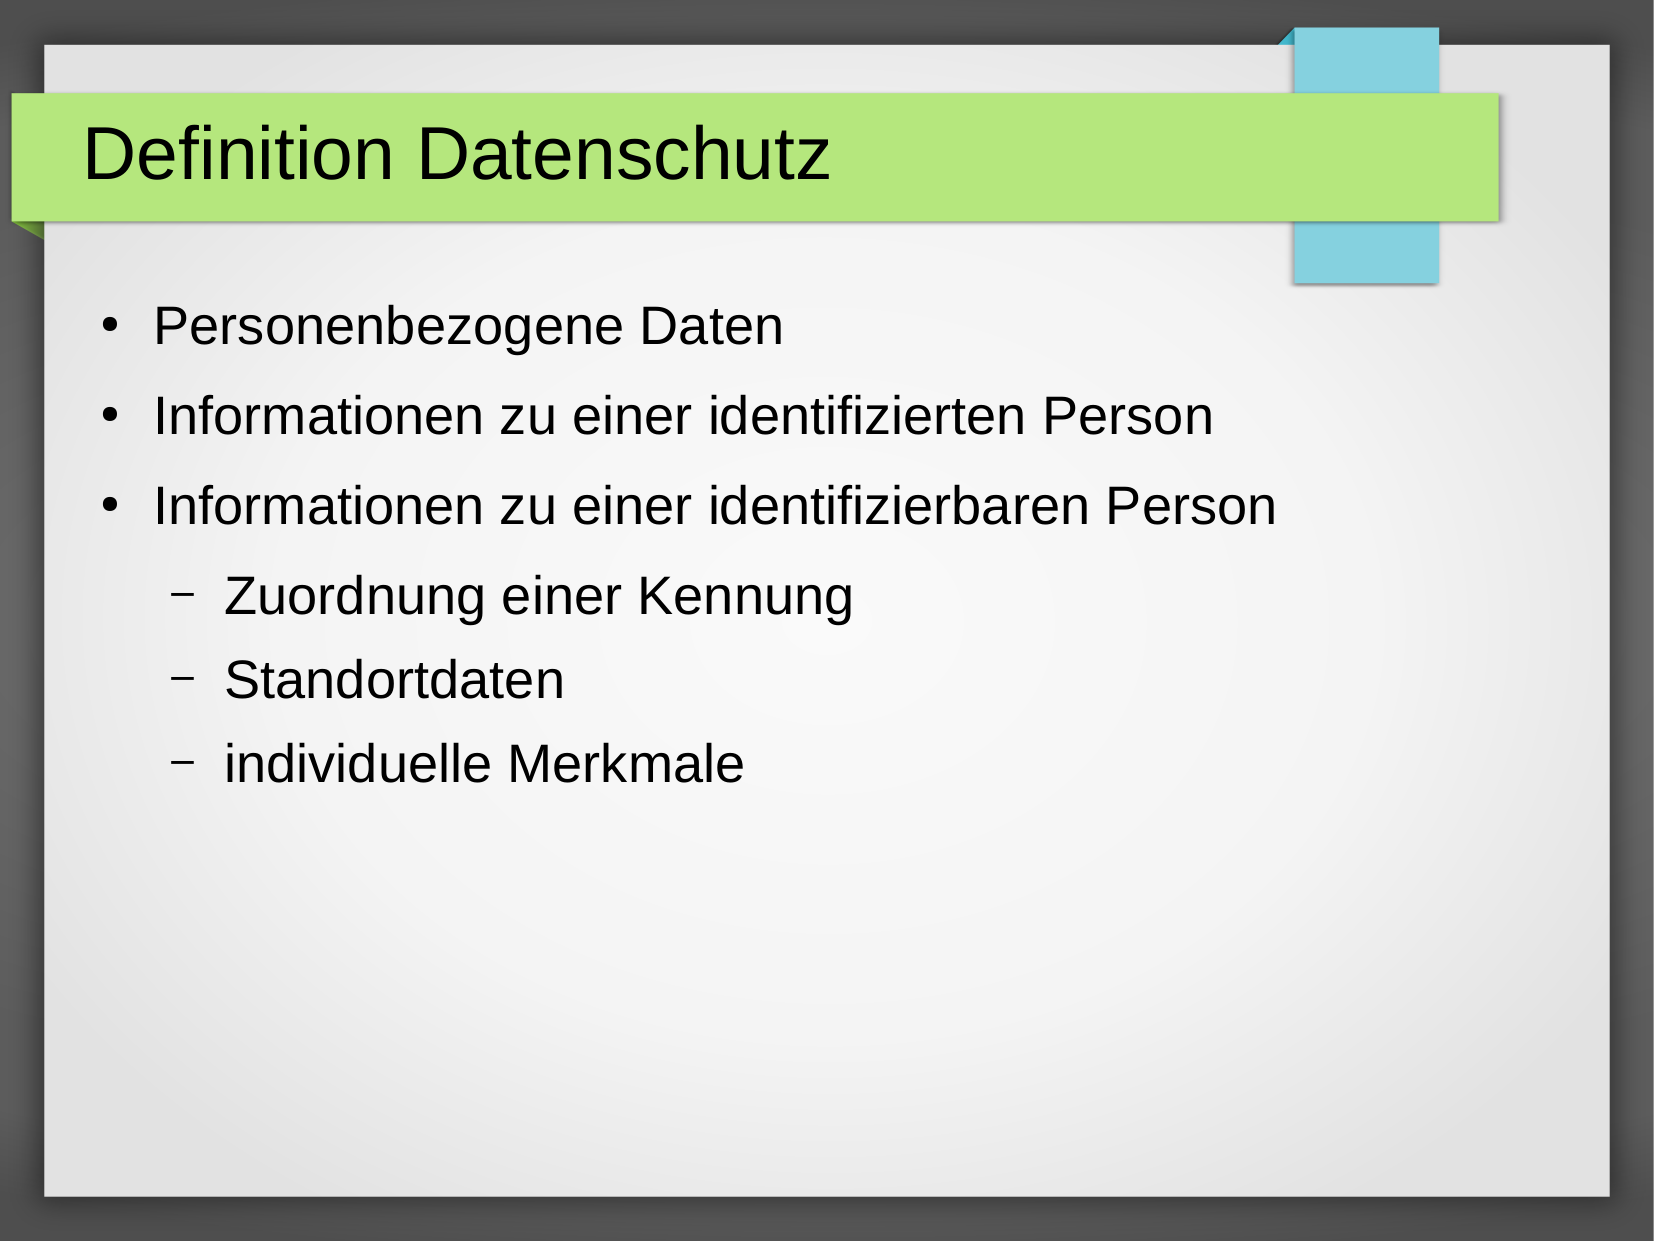

# Definition Datenschutz
Personenbezogene Daten
Informationen zu einer identifizierten Person
Informationen zu einer identifizierbaren Person
Zuordnung einer Kennung
Standortdaten
individuelle Merkmale